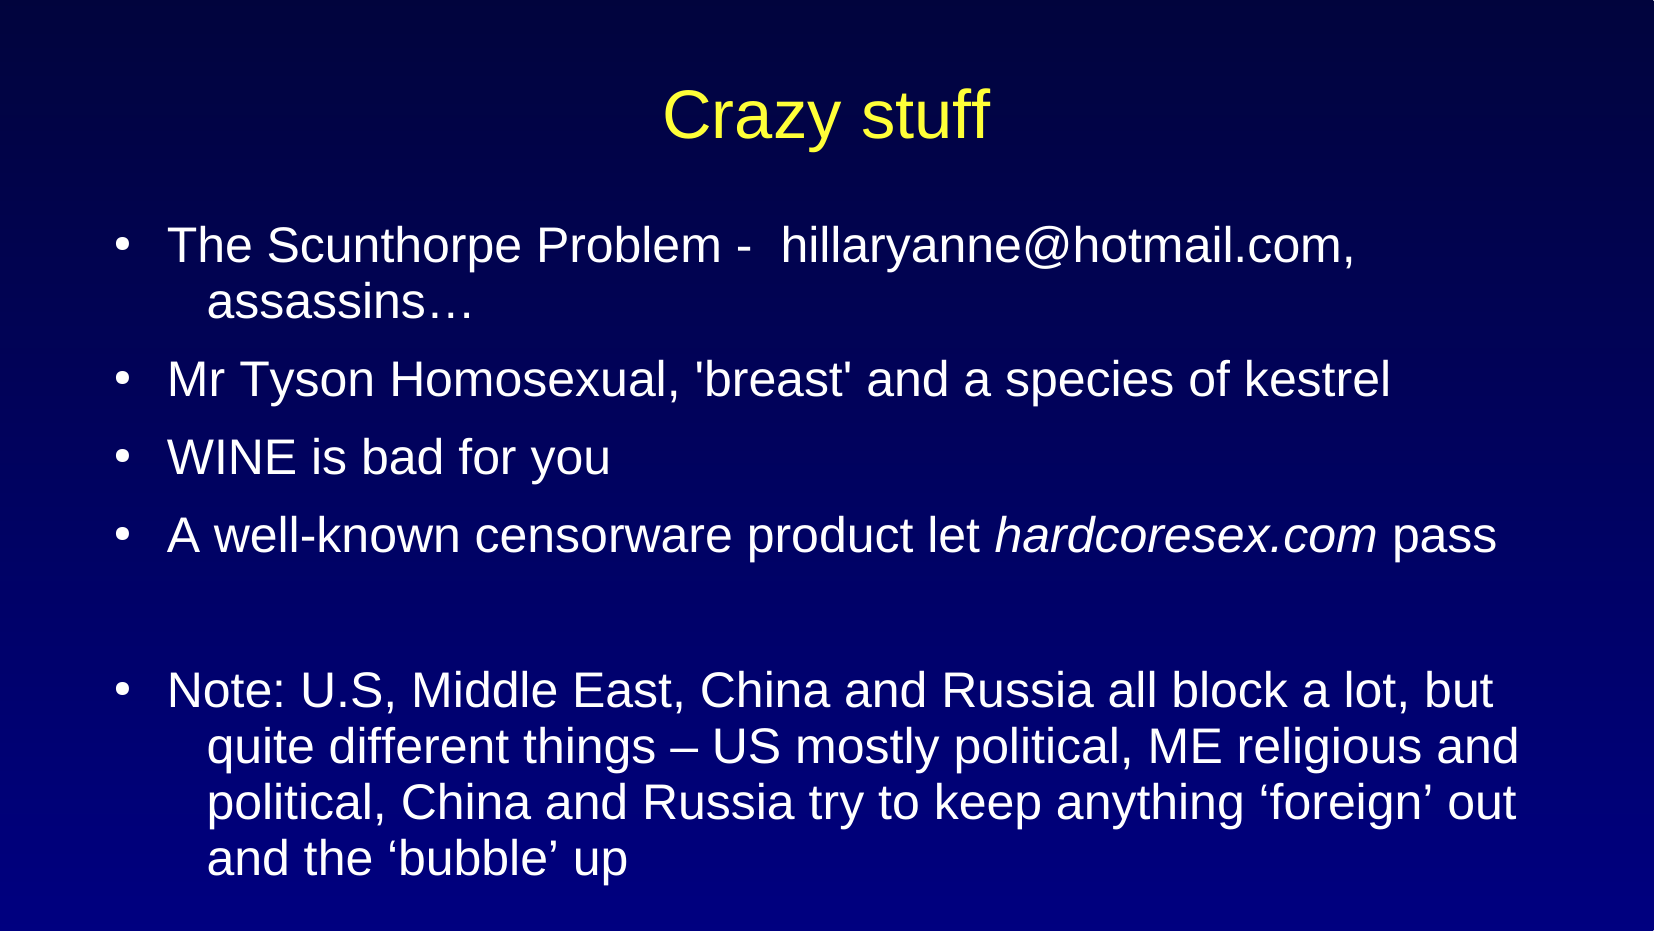

# Crazy stuff
The Scunthorpe Problem - hillaryanne@hotmail.com, assassins…
Mr Tyson Homosexual, 'breast' and a species of kestrel
WINE is bad for you
A well-known censorware product let hardcoresex.com pass
Note: U.S, Middle East, China and Russia all block a lot, but quite different things – US mostly political, ME religious and political, China and Russia try to keep anything ‘foreign’ out and the ‘bubble’ up